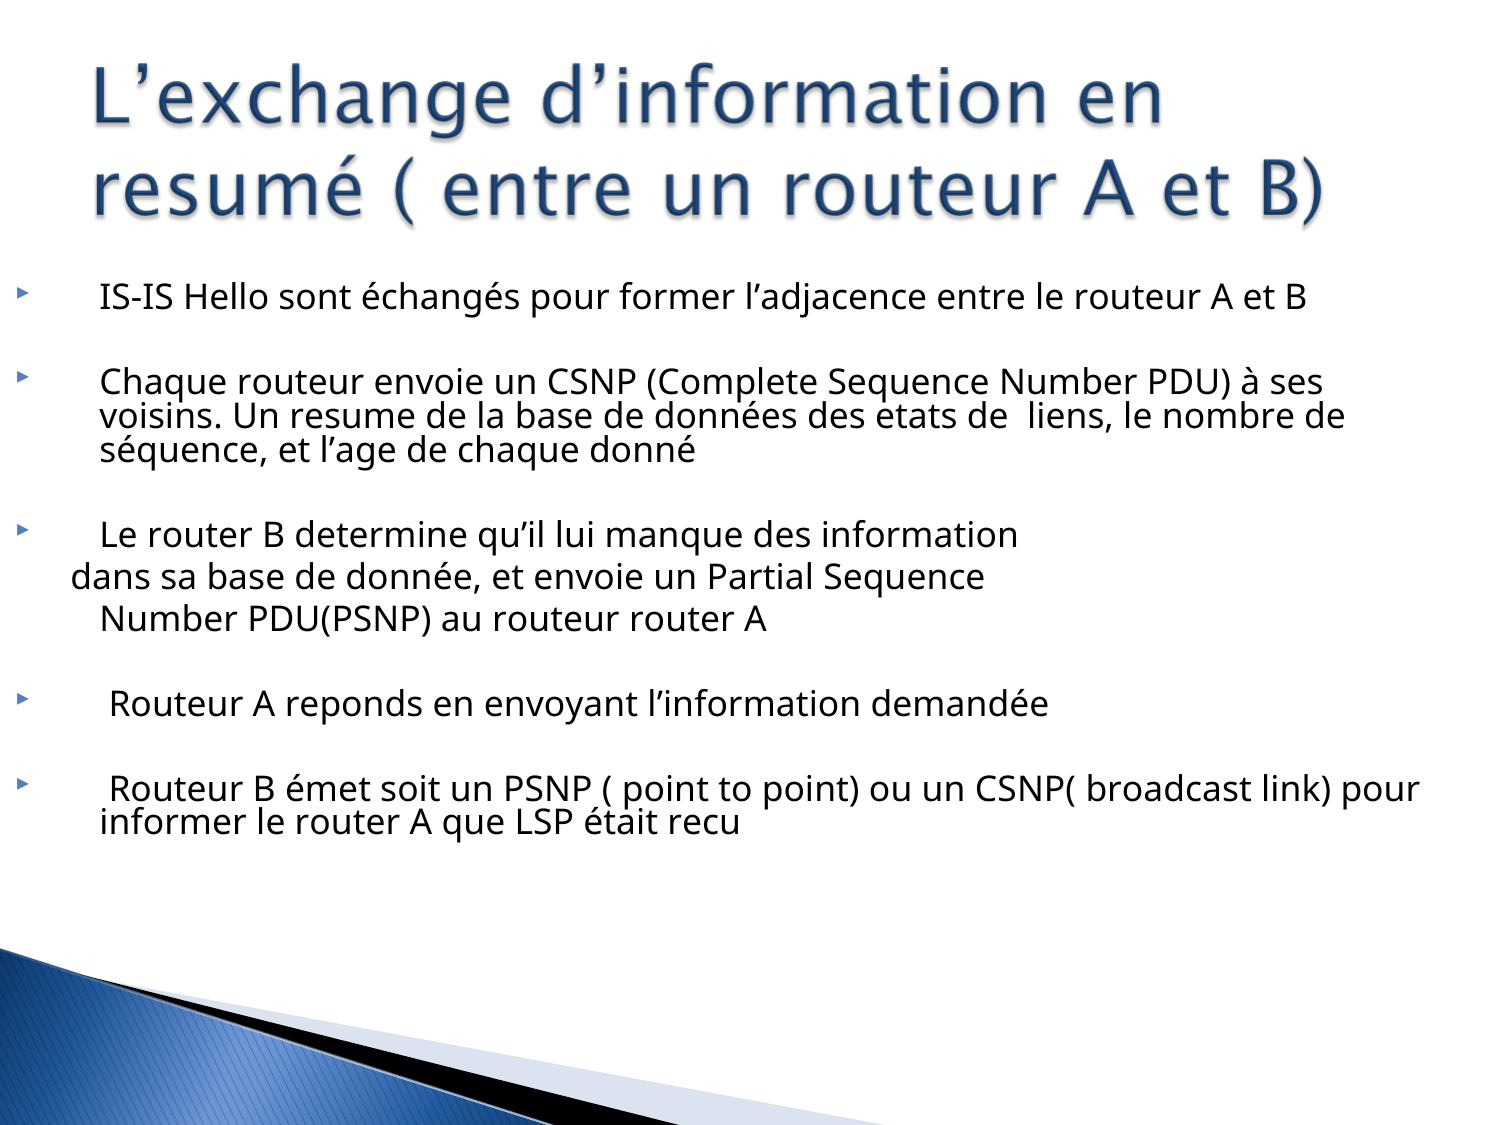

# IS-IS Hello sont échangés pour former l’adjacence entre le routeur A et B
Chaque routeur envoie un CSNP (Complete Sequence Number PDU) à ses voisins. Un resume de la base de données des etats de liens, le nombre de séquence, et l’age de chaque donné
Le router B determine qu’il lui manque des information
 dans sa base de donnée, et envoie un Partial Sequence
 	Number PDU(PSNP) au routeur router A
 Routeur A reponds en envoyant l’information demandée
 Routeur B émet soit un PSNP ( point to point) ou un CSNP( broadcast link) pour informer le router A que LSP était recu